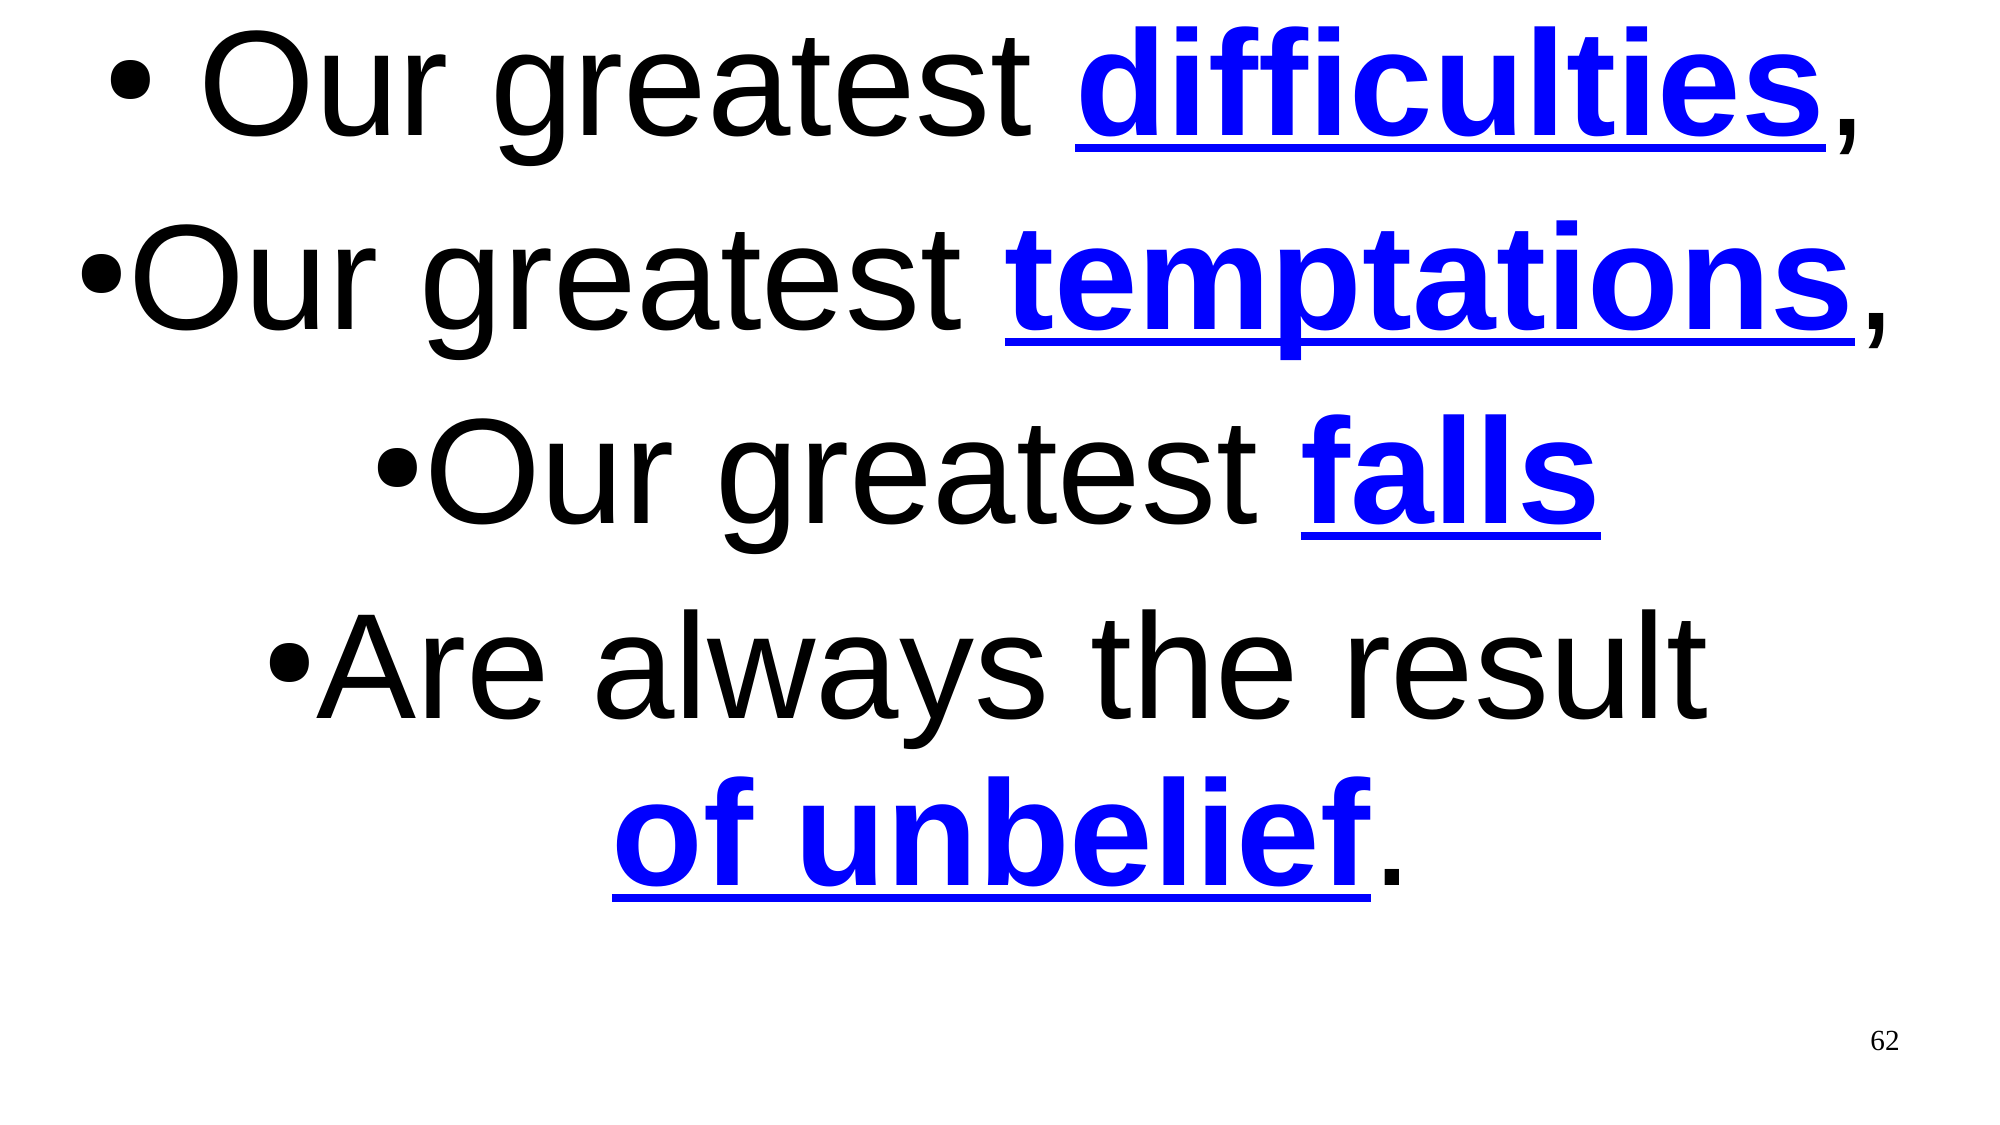

# Our greatest difficulties,
Our greatest temptations,
Our greatest falls
Are always the result
of unbelief.
62